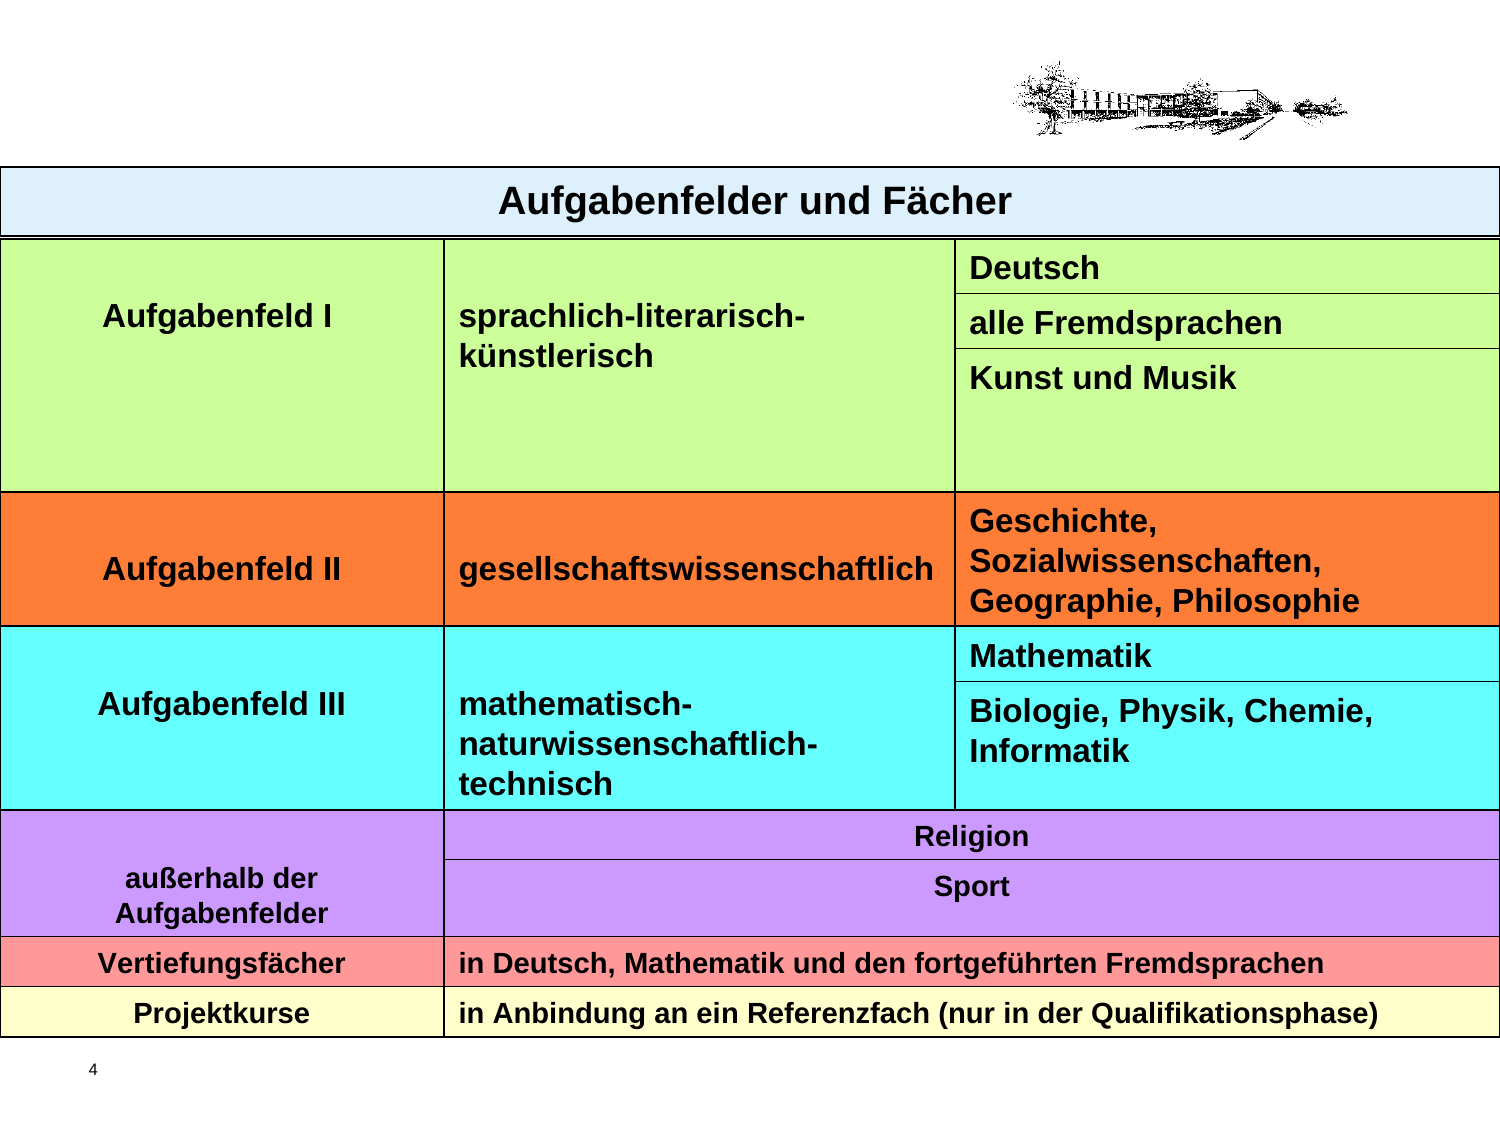

| Aufgabenfelder und Fächer |
| --- |
#
| Aufgabenfeld I | sprachlich-literarisch-künstlerisch | Deutsch |
| --- | --- | --- |
| | | alle Fremdsprachen |
| | | Kunst und Musik |
| Aufgabenfeld II | gesellschaftswissenschaftlich | Geschichte, Sozialwissenschaften, Geographie, Philosophie |
| Aufgabenfeld III | mathematisch-naturwissenschaftlich-technisch | Mathematik |
| | | Biologie, Physik, Chemie, Informatik |
| außerhalb der Aufgabenfelder | Religion | |
| | Sport | |
| Vertiefungsfächer | in Deutsch, Mathematik und den fortgeführten Fremdsprachen | |
| Projektkurse | in Anbindung an ein Referenzfach (nur in der Qualifikationsphase) | |
3